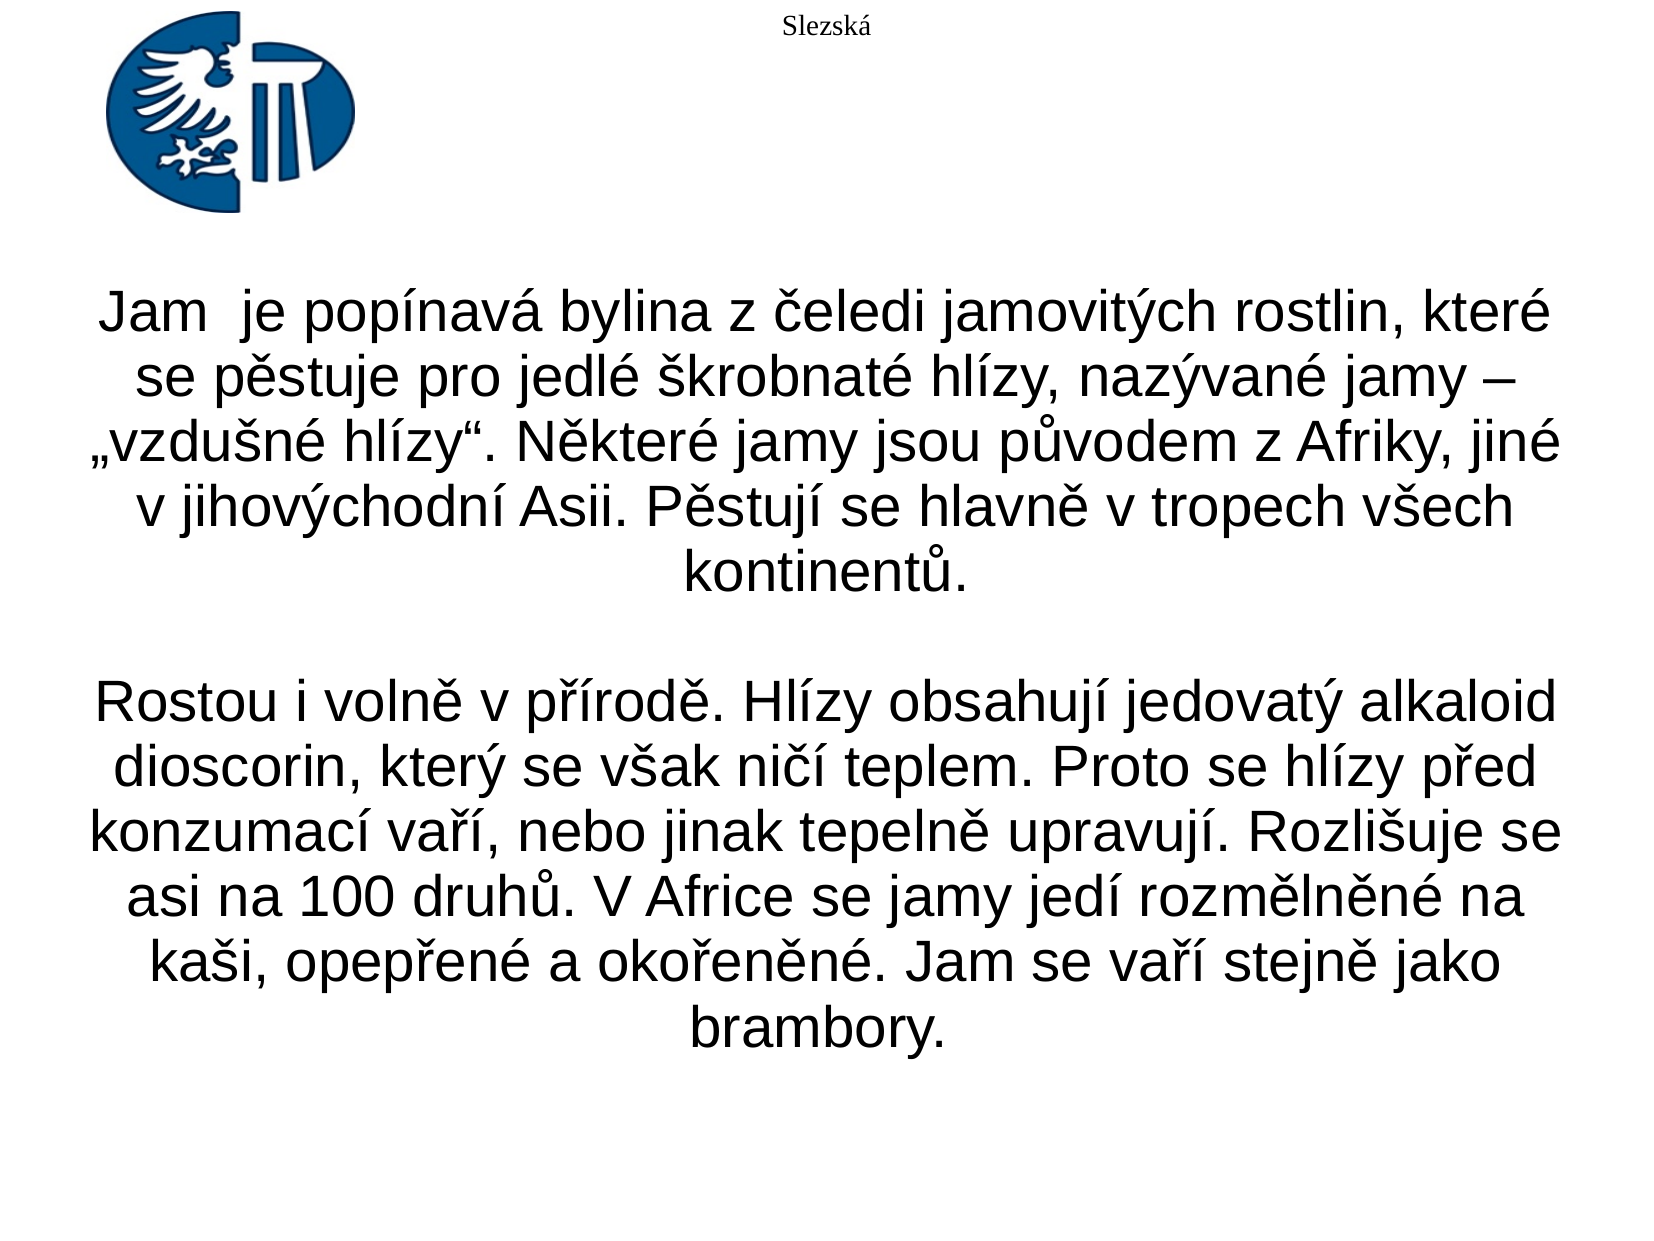

ahoj
Jam  je popínavá bylina z čeledi jamovitých rostlin, které se pěstuje pro jedlé škrobnaté hlízy, nazývané jamy – „vzdušné hlízy“. Některé jamy jsou původem z Afriky, jiné v jihovýchodní Asii. Pěstují se hlavně v tropech všech kontinentů.
Rostou i volně v přírodě. Hlízy obsahují jedovatý alkaloid dioscorin, který se však ničí teplem. Proto se hlízy před konzumací vaří, nebo jinak tepelně upravují. Rozlišuje se asi na 100 druhů. V Africe se jamy jedí rozmělněné na kaši, opepřené a okořeněné. Jam se vaří stejně jako brambory.